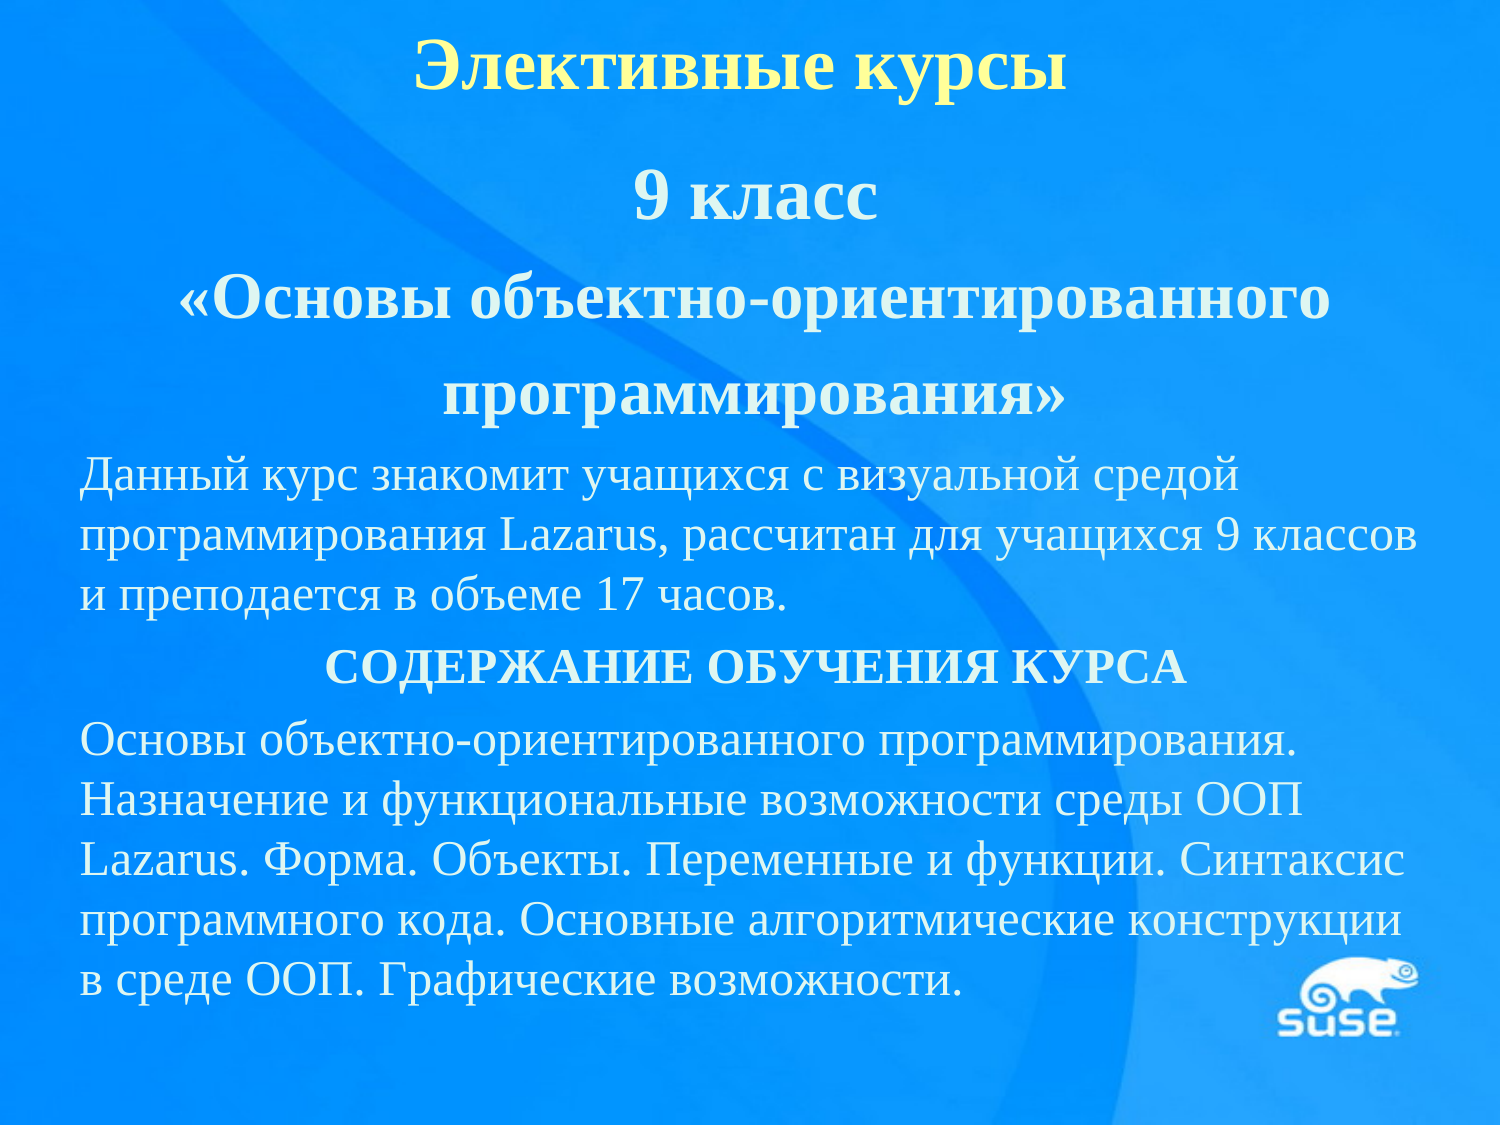

# Элективные курсы
9 класс
«Основы объектно-ориентированного
программирования»
Данный курс знакомит учащихся с визуальной средой программирования Lazarus, рассчитан для учащихся 9 классов и преподается в объеме 17 часов.
СОДЕРЖАНИЕ ОБУЧЕНИЯ КУРСА
Основы объектно-ориентированного программирования. Назначение и функциональные возможности среды ООП Lazarus. Форма. Объекты. Переменные и функции. Синтаксис программного кода. Основные алгоритмические конструкции в среде ООП. Графические возможности.